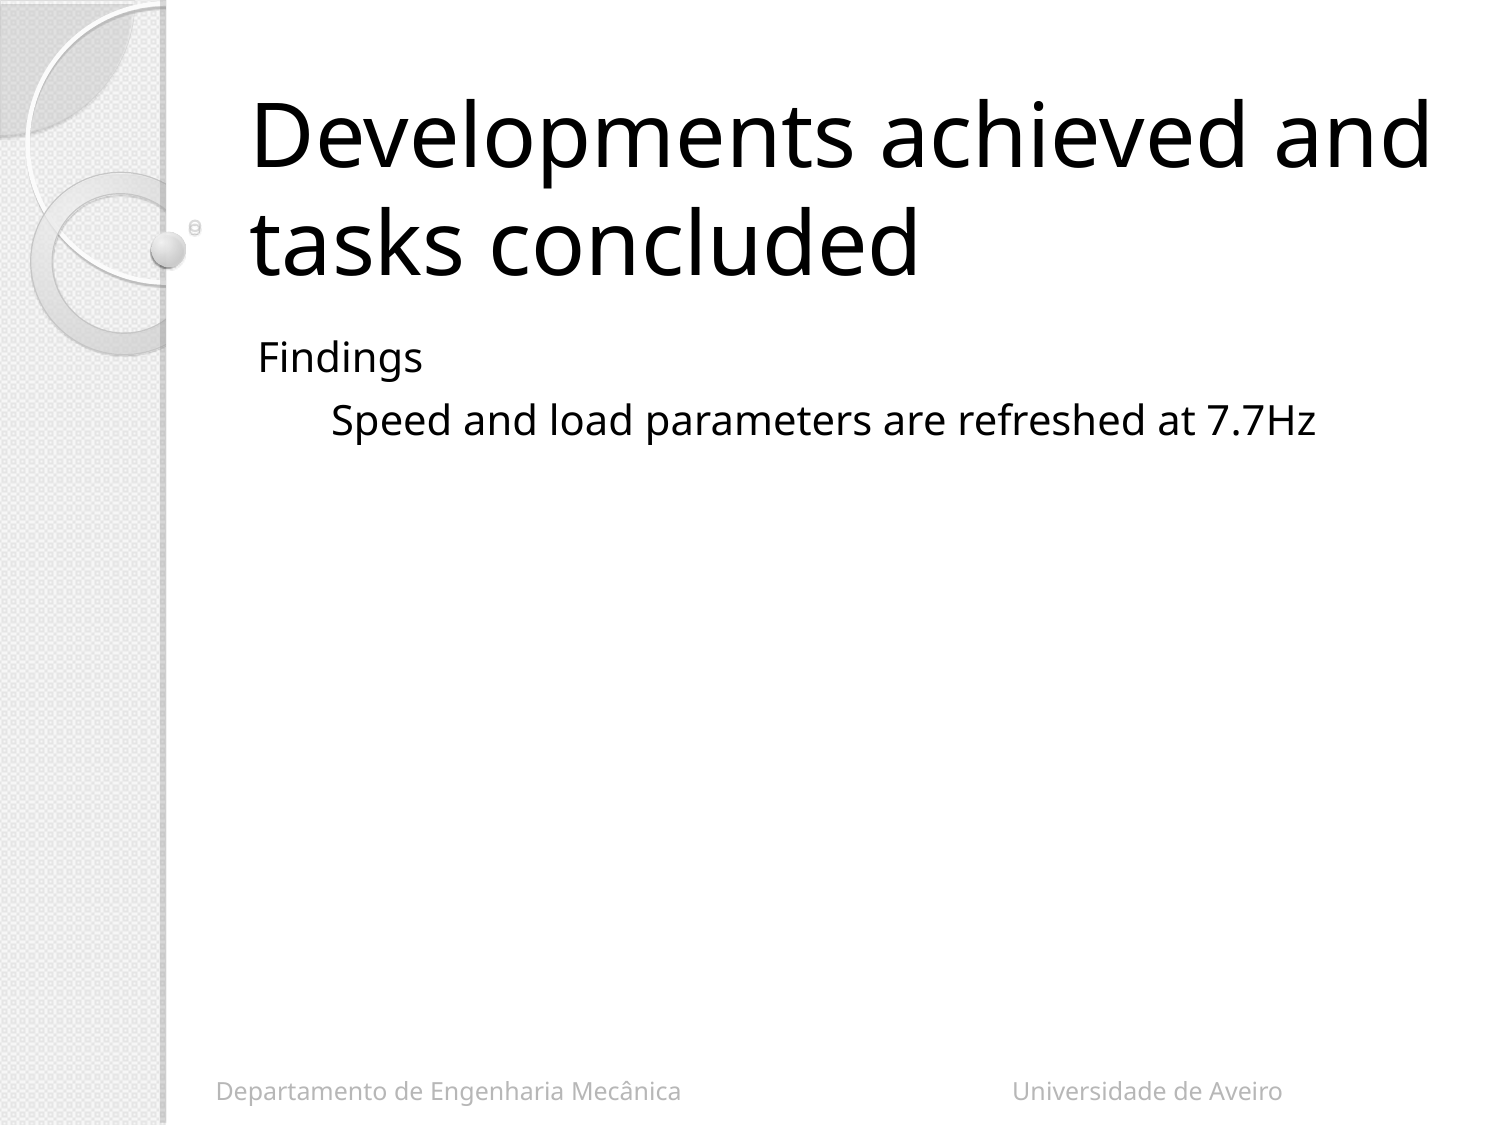

# Developments achieved and tasks concluded
Findings
	Speed and load parameters are refreshed at 7.7Hz
Departamento de Engenharia Mecânica Universidade de Aveiro